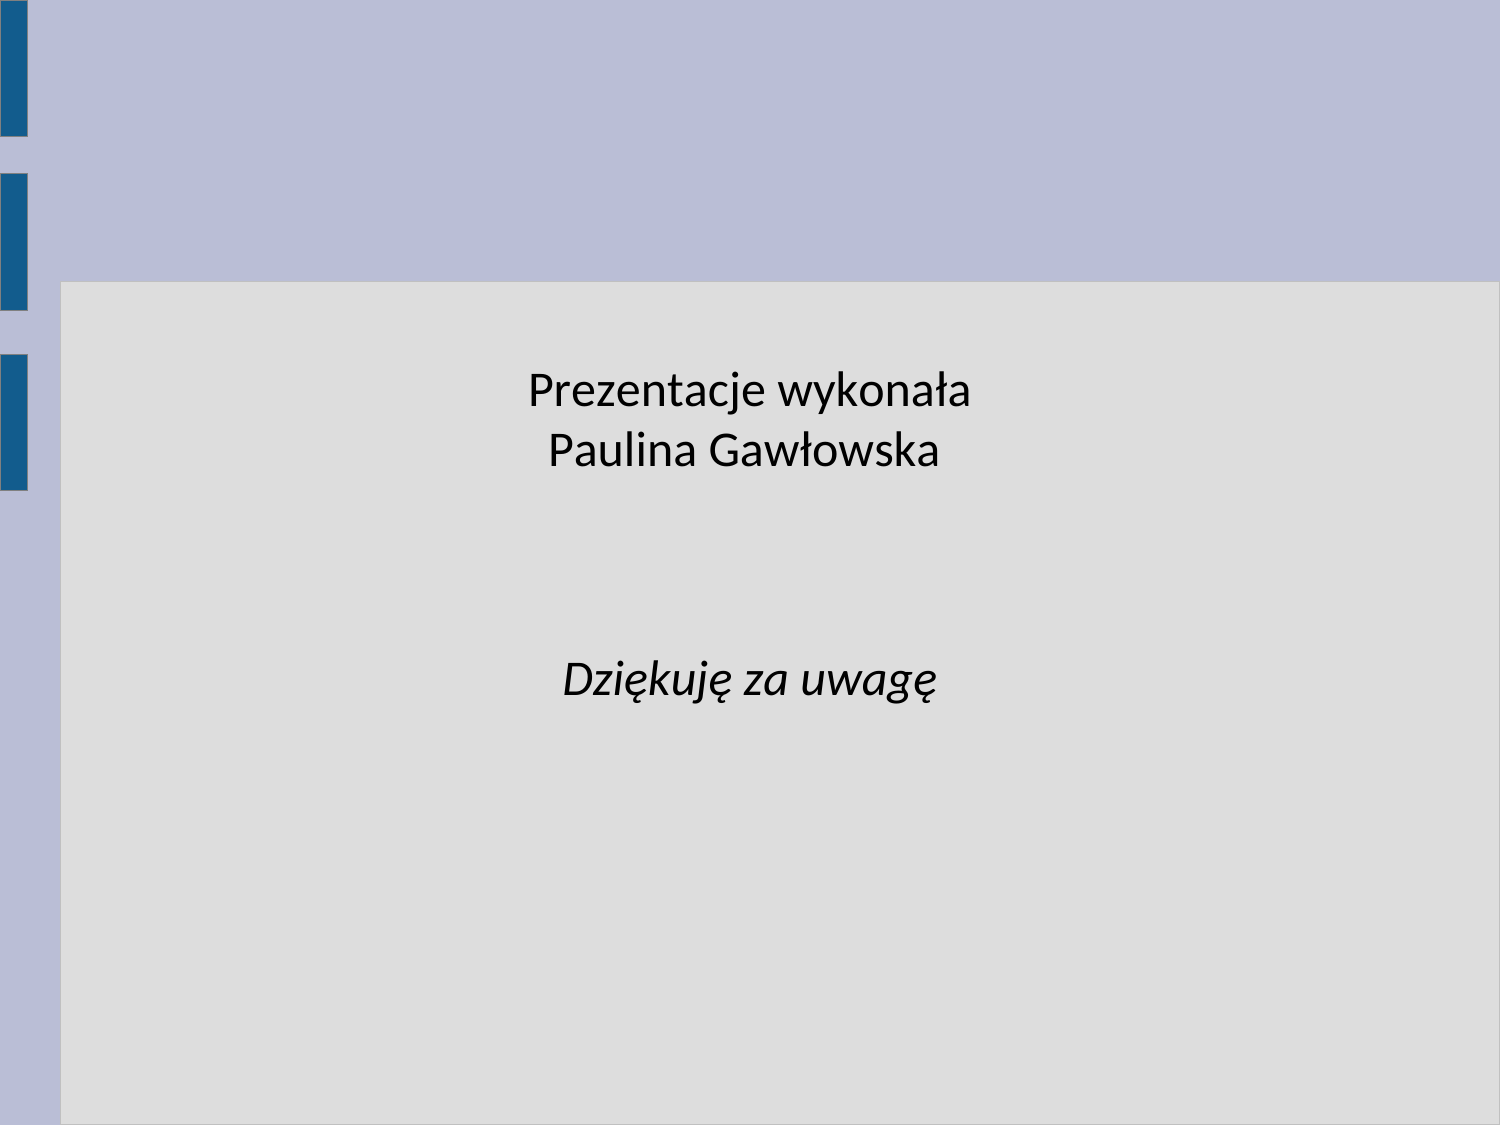

# Prezentacje wykonała Paulina Gawłowska
Dziękuję za uwagę